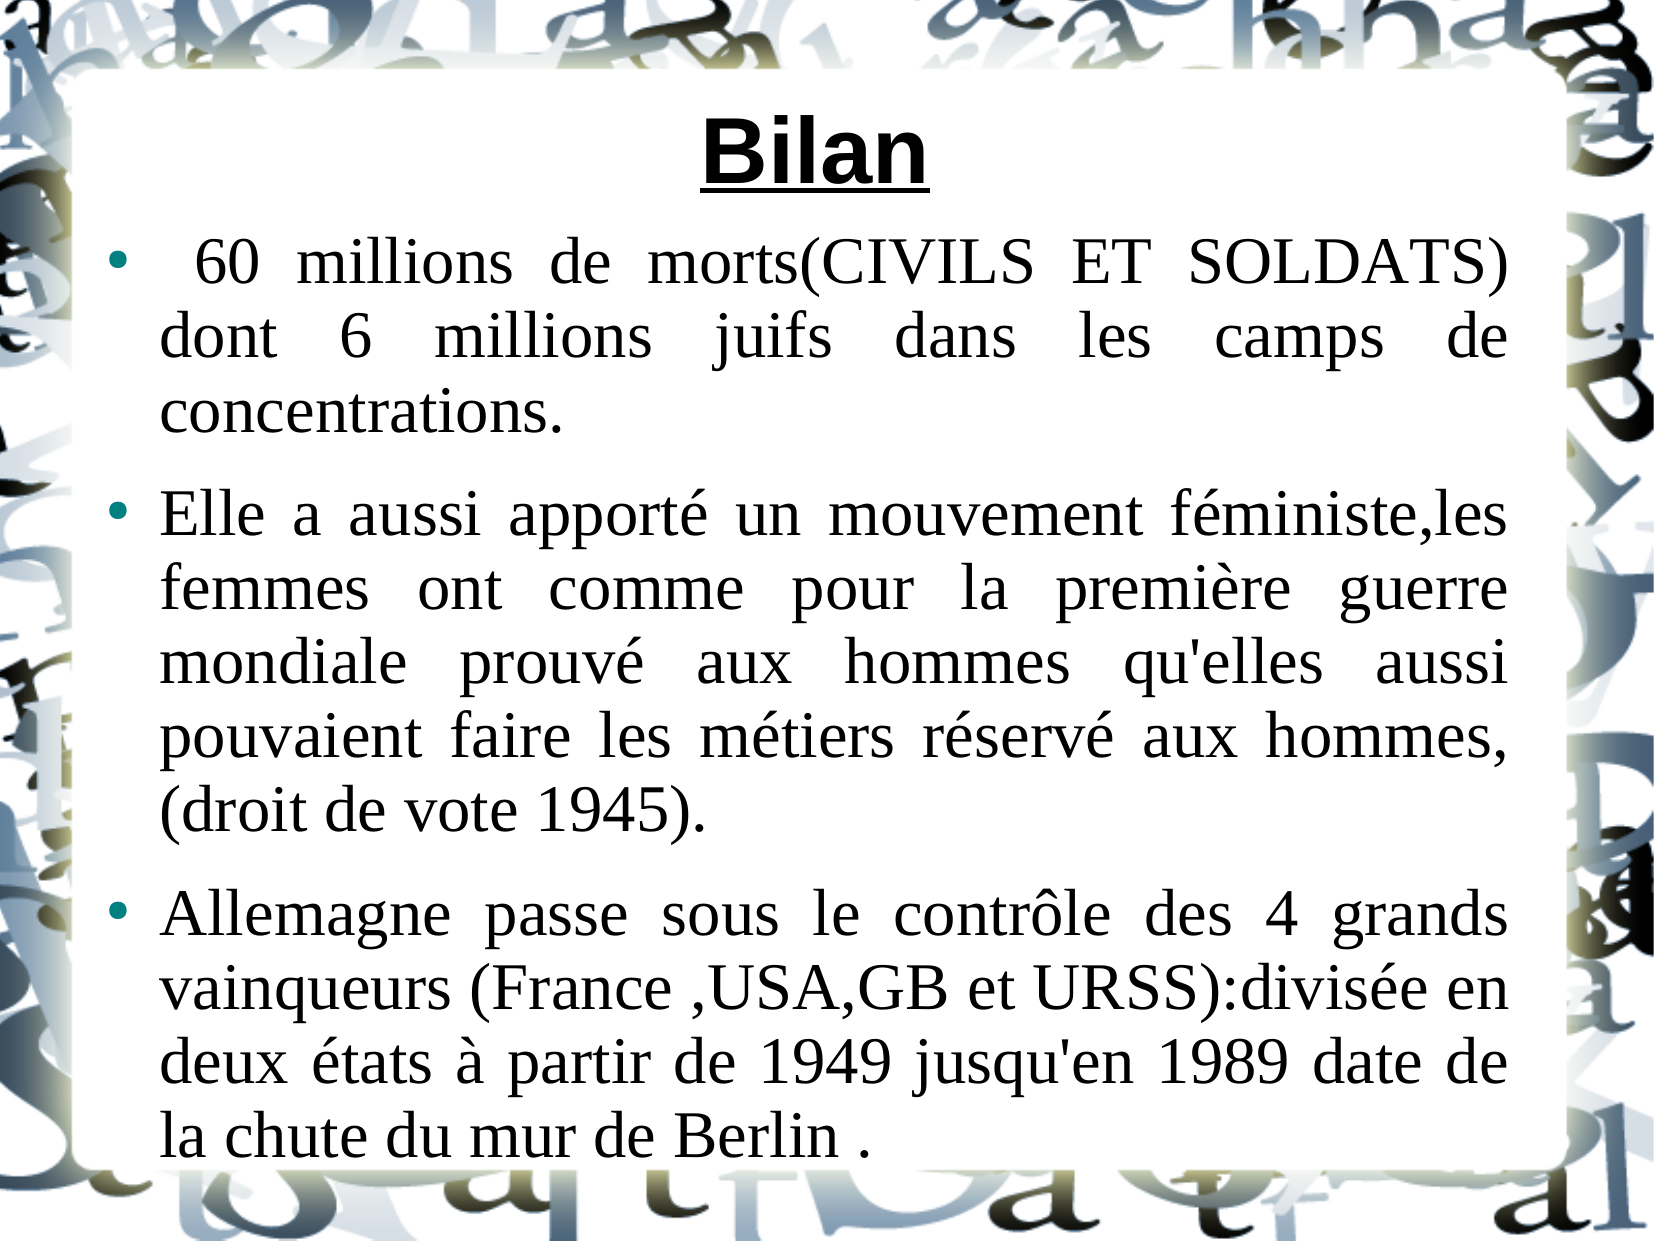

# Bilan
 60 millions de morts(CIVILS ET SOLDATS) dont 6 millions juifs dans les camps de concentrations.
Elle a aussi apporté un mouvement féministe,les femmes ont comme pour la première guerre mondiale prouvé aux hommes qu'elles aussi pouvaient faire les métiers réservé aux hommes,(droit de vote 1945).
Allemagne passe sous le contrôle des 4 grands vainqueurs (France ,USA,GB et URSS):divisée en deux états à partir de 1949 jusqu'en 1989 date de la chute du mur de Berlin .